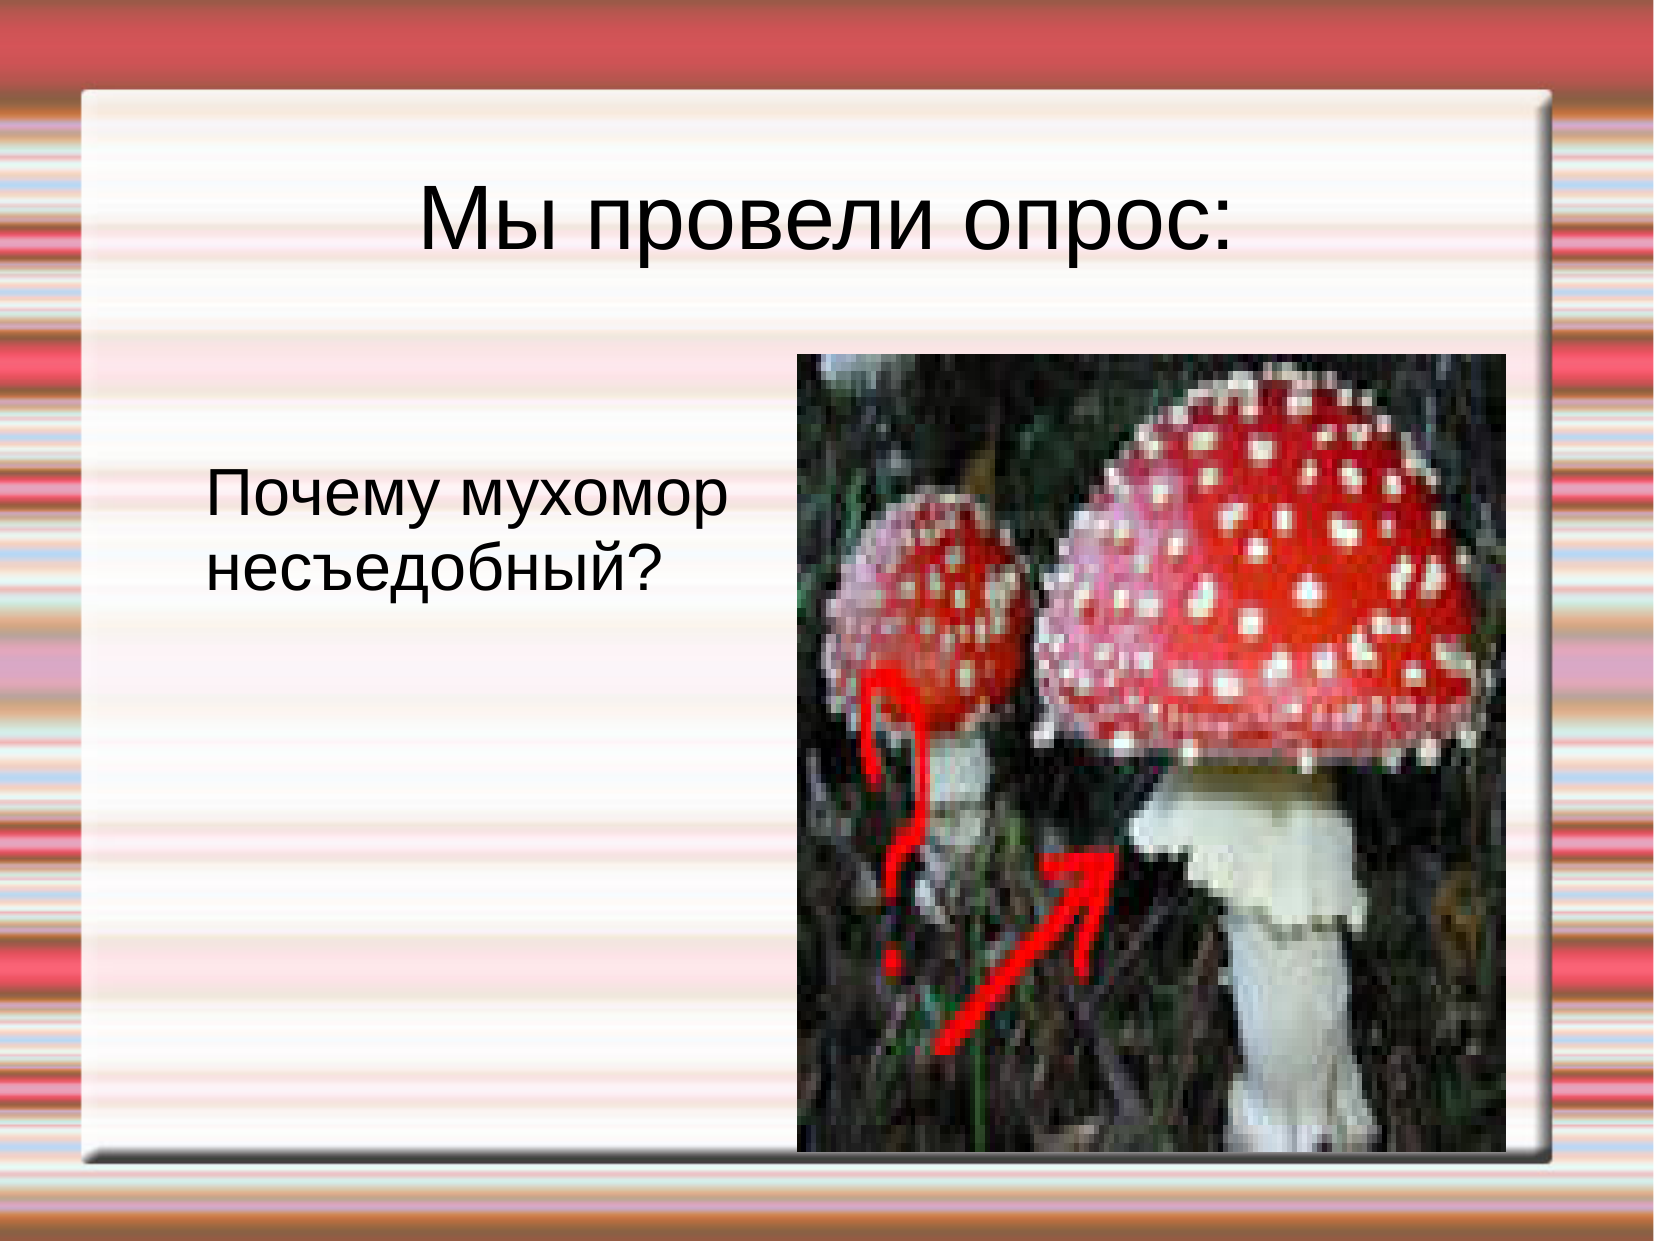

# Мы провели опрос:
Почему мухомор несъедобный?